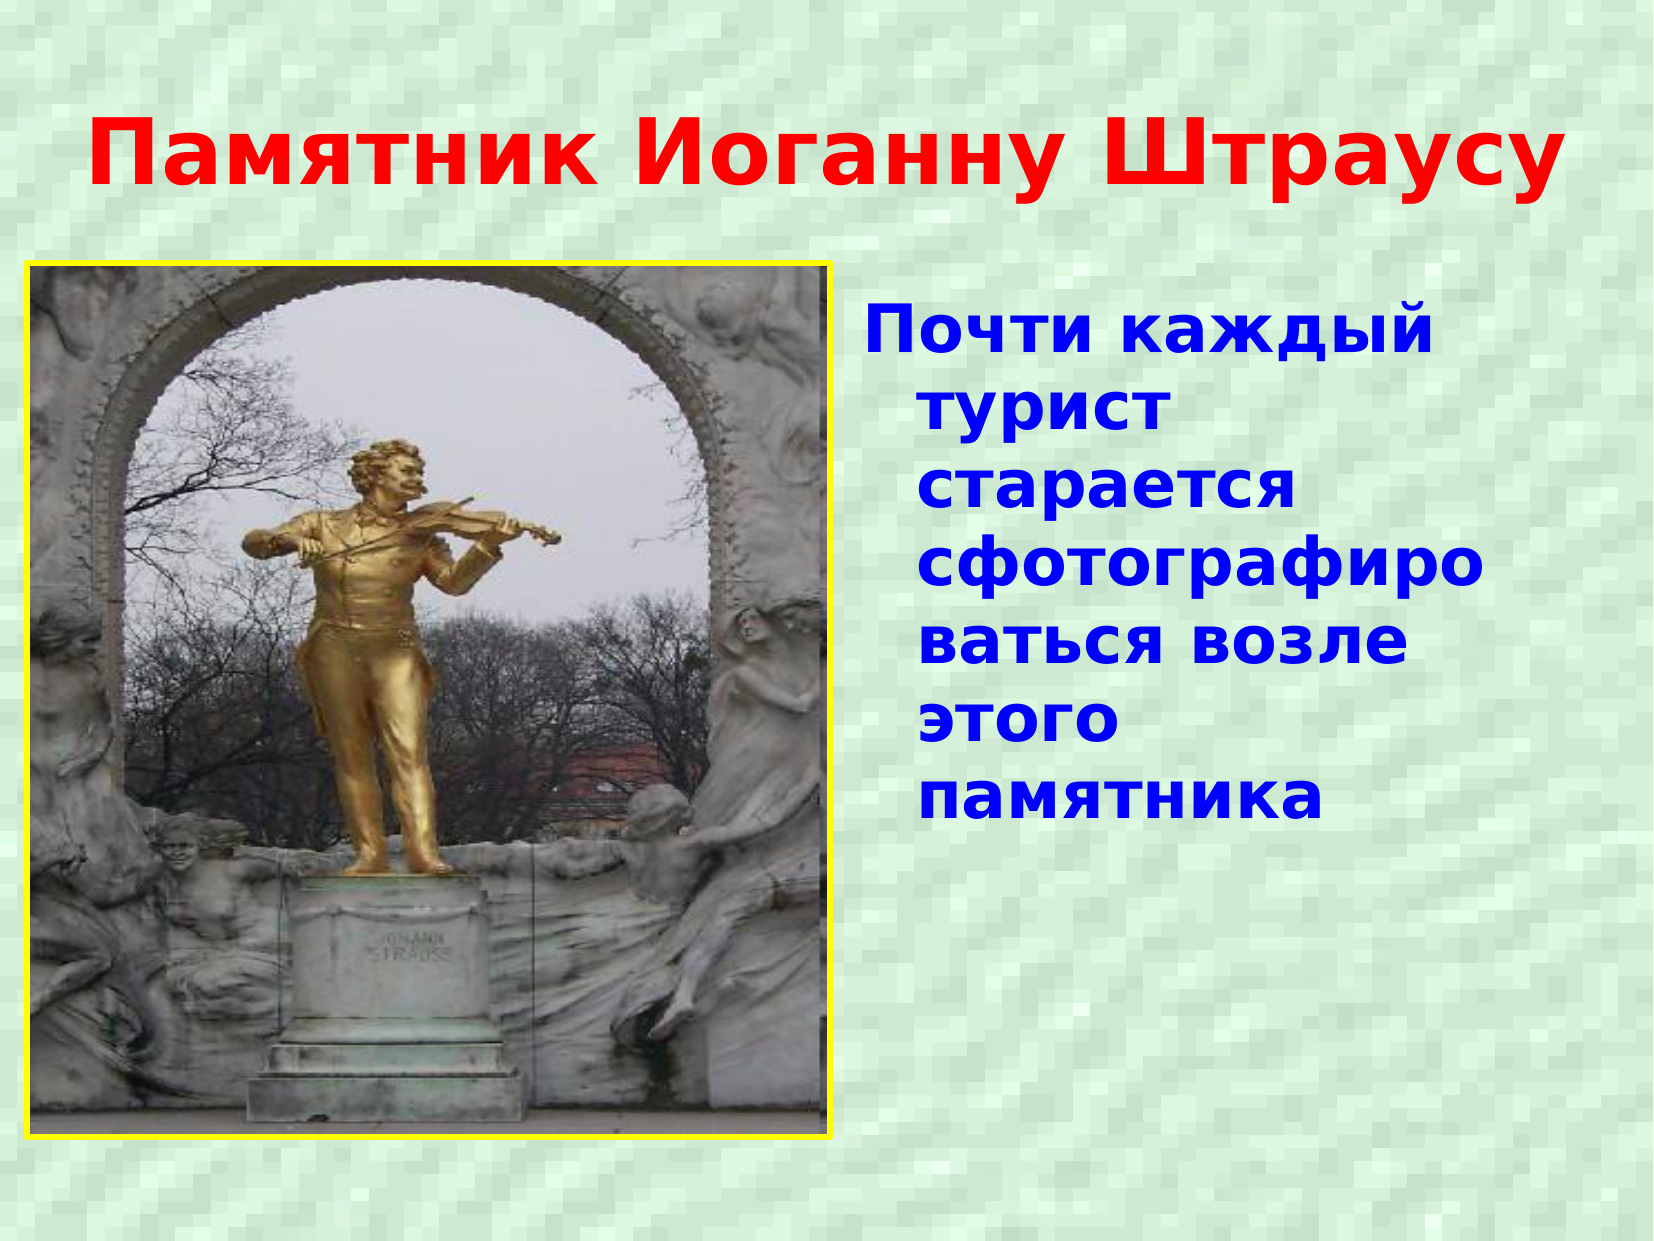

# Памятник Иоганну Штраусу
Почти каждый турист старается сфотографироваться возле этого памятника